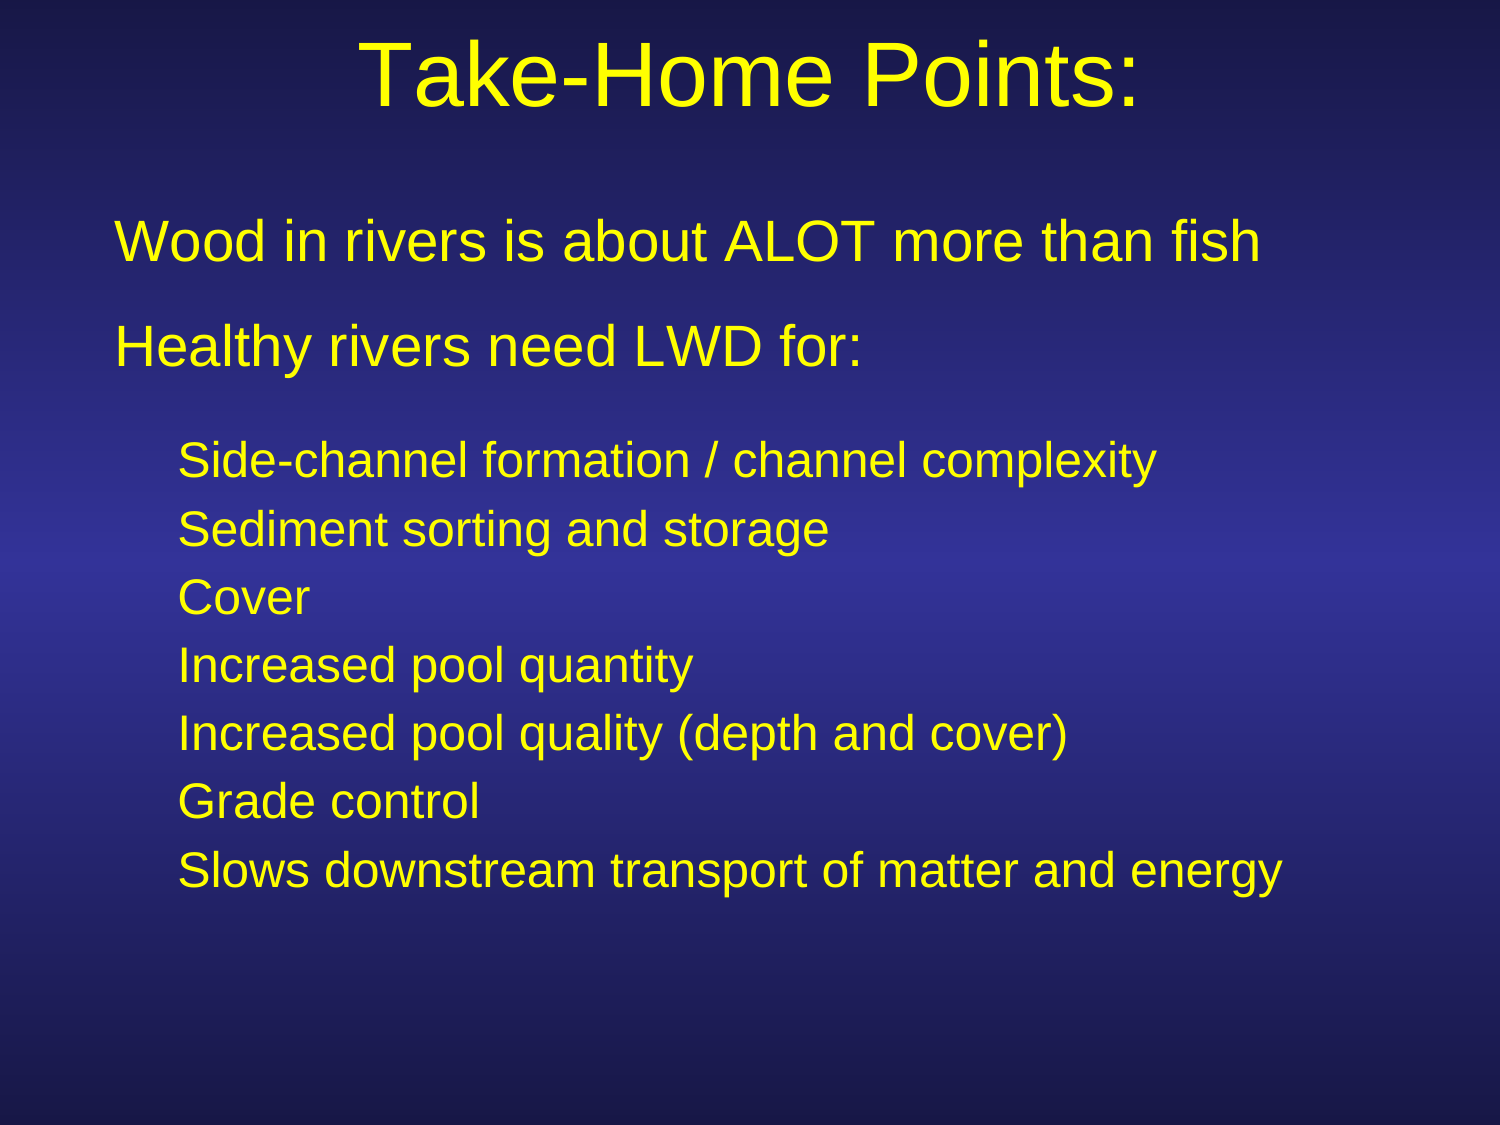

# Take-Home Points:
Wood in rivers is about ALOT more than fish
Healthy rivers need LWD for:
Side-channel formation / channel complexity
Sediment sorting and storage
Cover
Increased pool quantity
Increased pool quality (depth and cover)
Grade control
Slows downstream transport of matter and energy